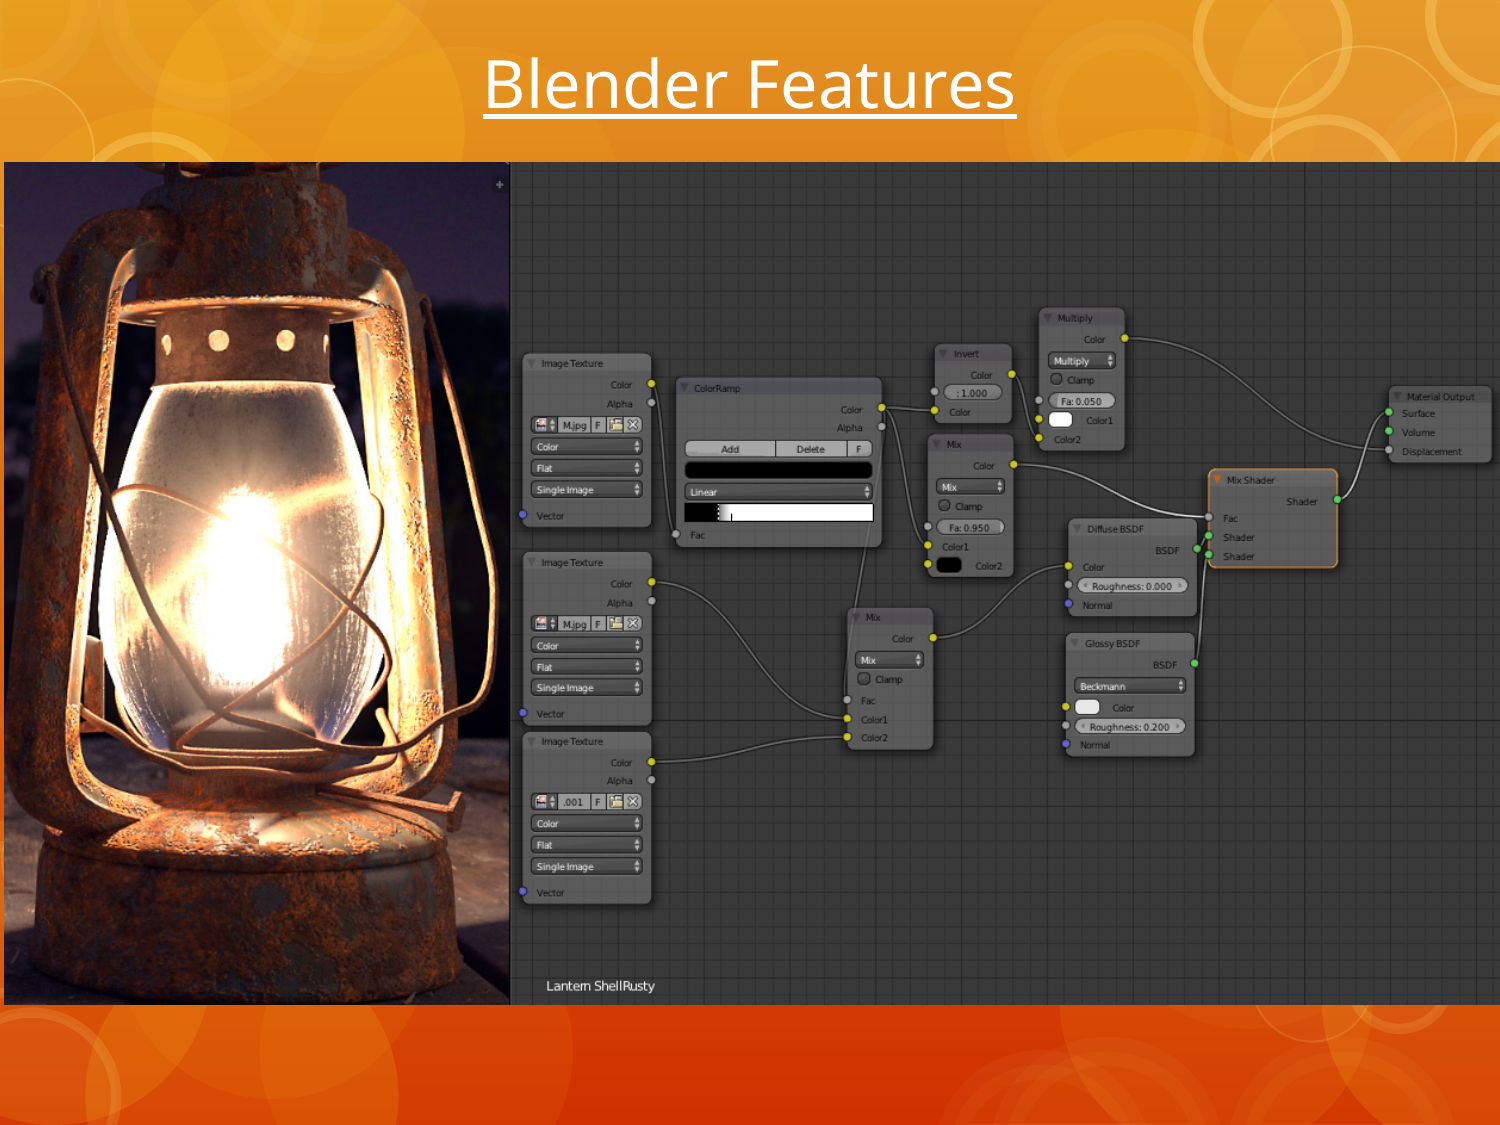

# Blender Features
Realistic Materials
With Blender’s new rendering engine the possibilities for materials are endless.
Key features are:
Complete Node Support for full customization
Physically accurate shaders like glass, translucency and SSS
Open Shading Language (OSL) support for coding unique shaders